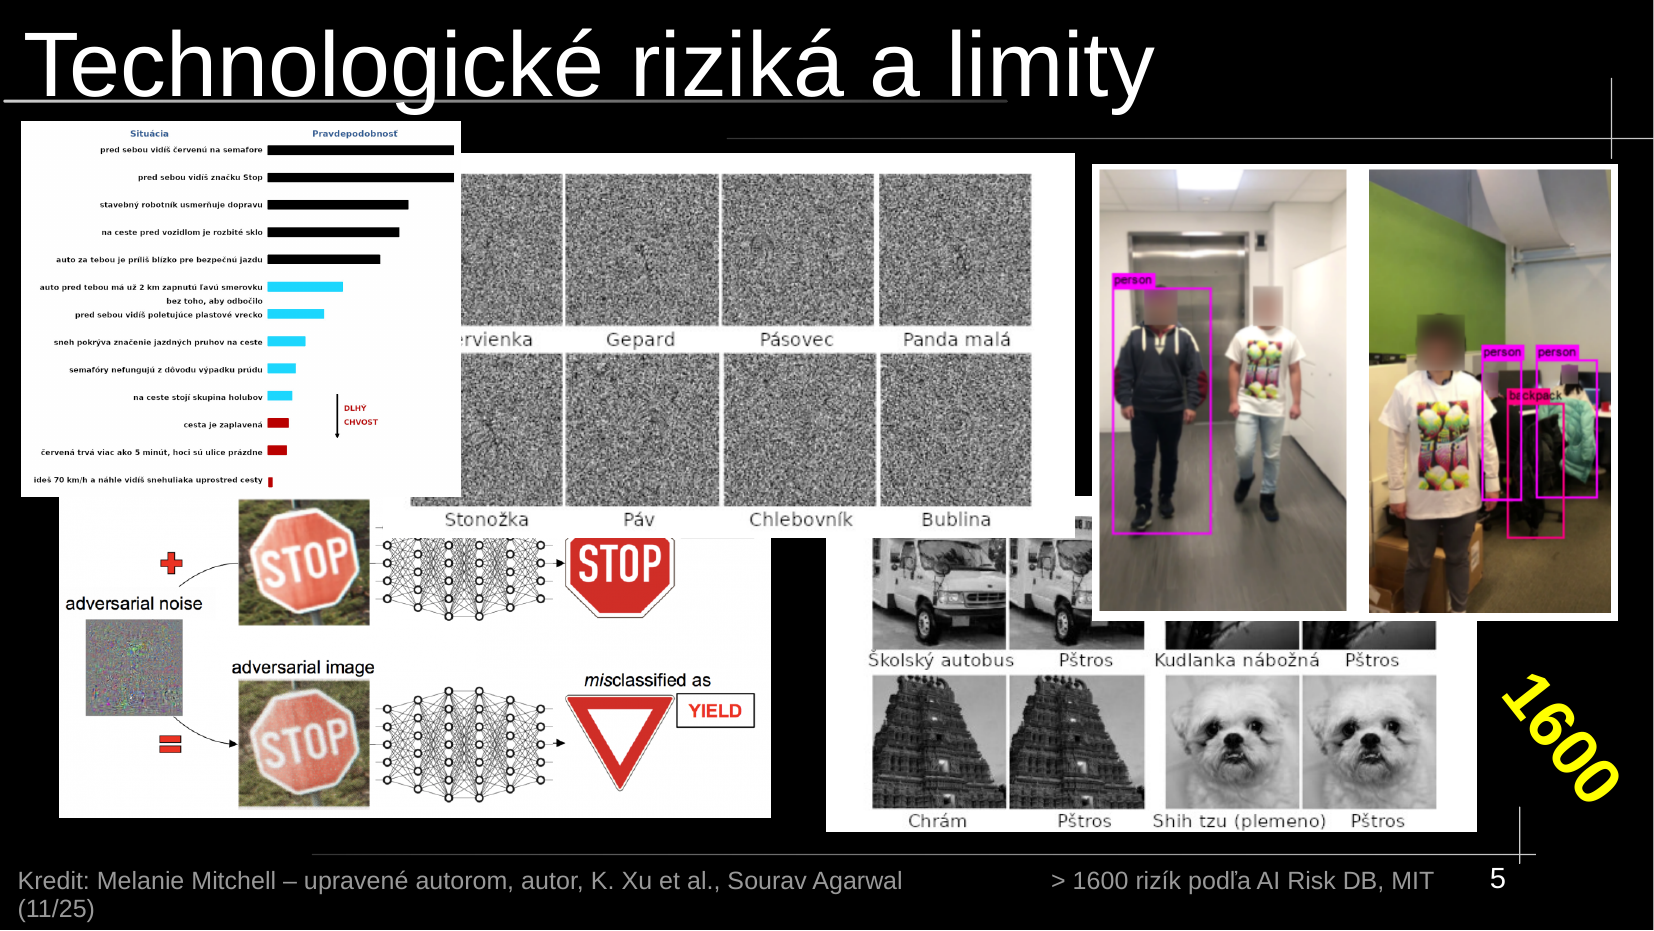

# Technologické riziká a limity
1600
Kredit: Melanie Mitchell – upravené autorom, autor, K. Xu et al., Sourav Agarwal		> 1600 rizík podľa AI Risk DB, MIT (11/25)
5